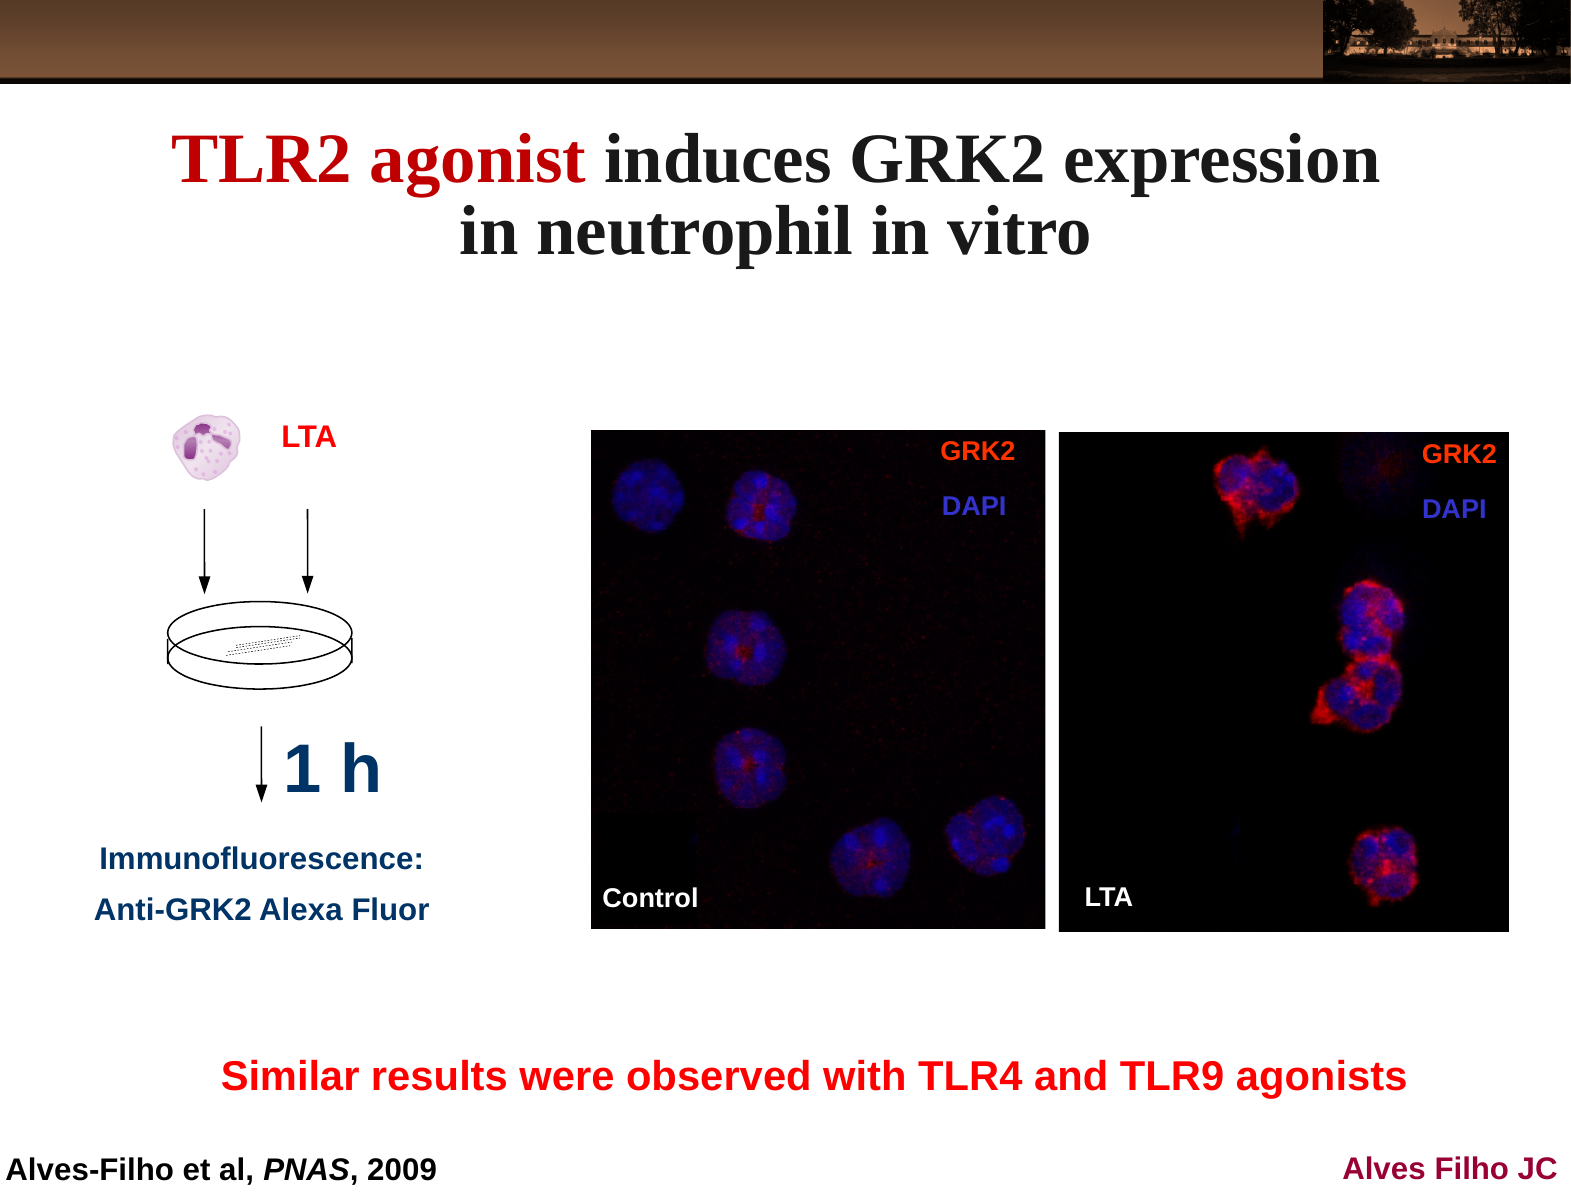

TLR2 agonist induces GRK2 expression
in neutrophil in vitro
LTA
GRK2
DAPI
Control
GRK2
DAPI
LTA
1 h
Immunofluorescence:
Anti-GRK2 Alexa Fluor
Similar results were observed with TLR4 and TLR9 agonists
Alves Filho JC
Alves-Filho et al, PNAS, 2009